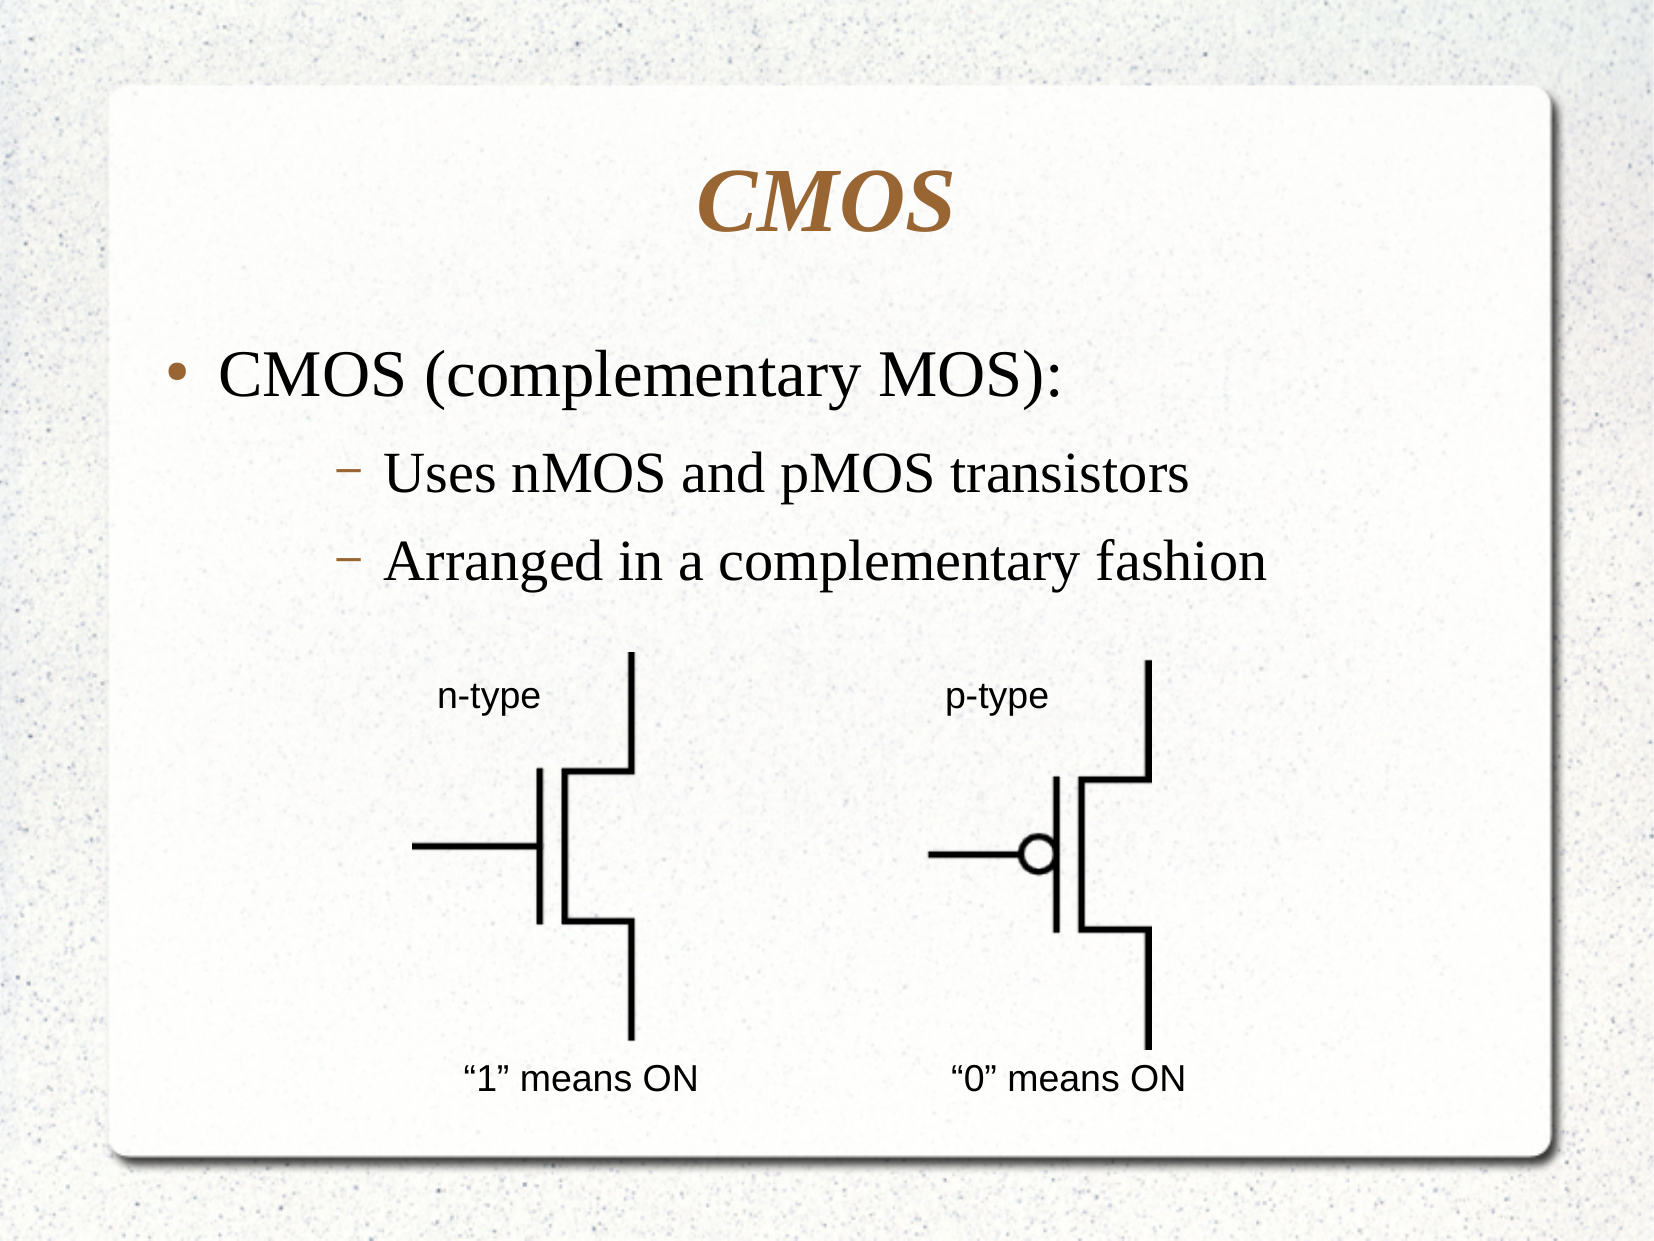

# CMOS
CMOS (complementary MOS):
Uses nMOS and pMOS transistors
Arranged in a complementary fashion
n-type
p-type
“1” means ON
“0” means ON